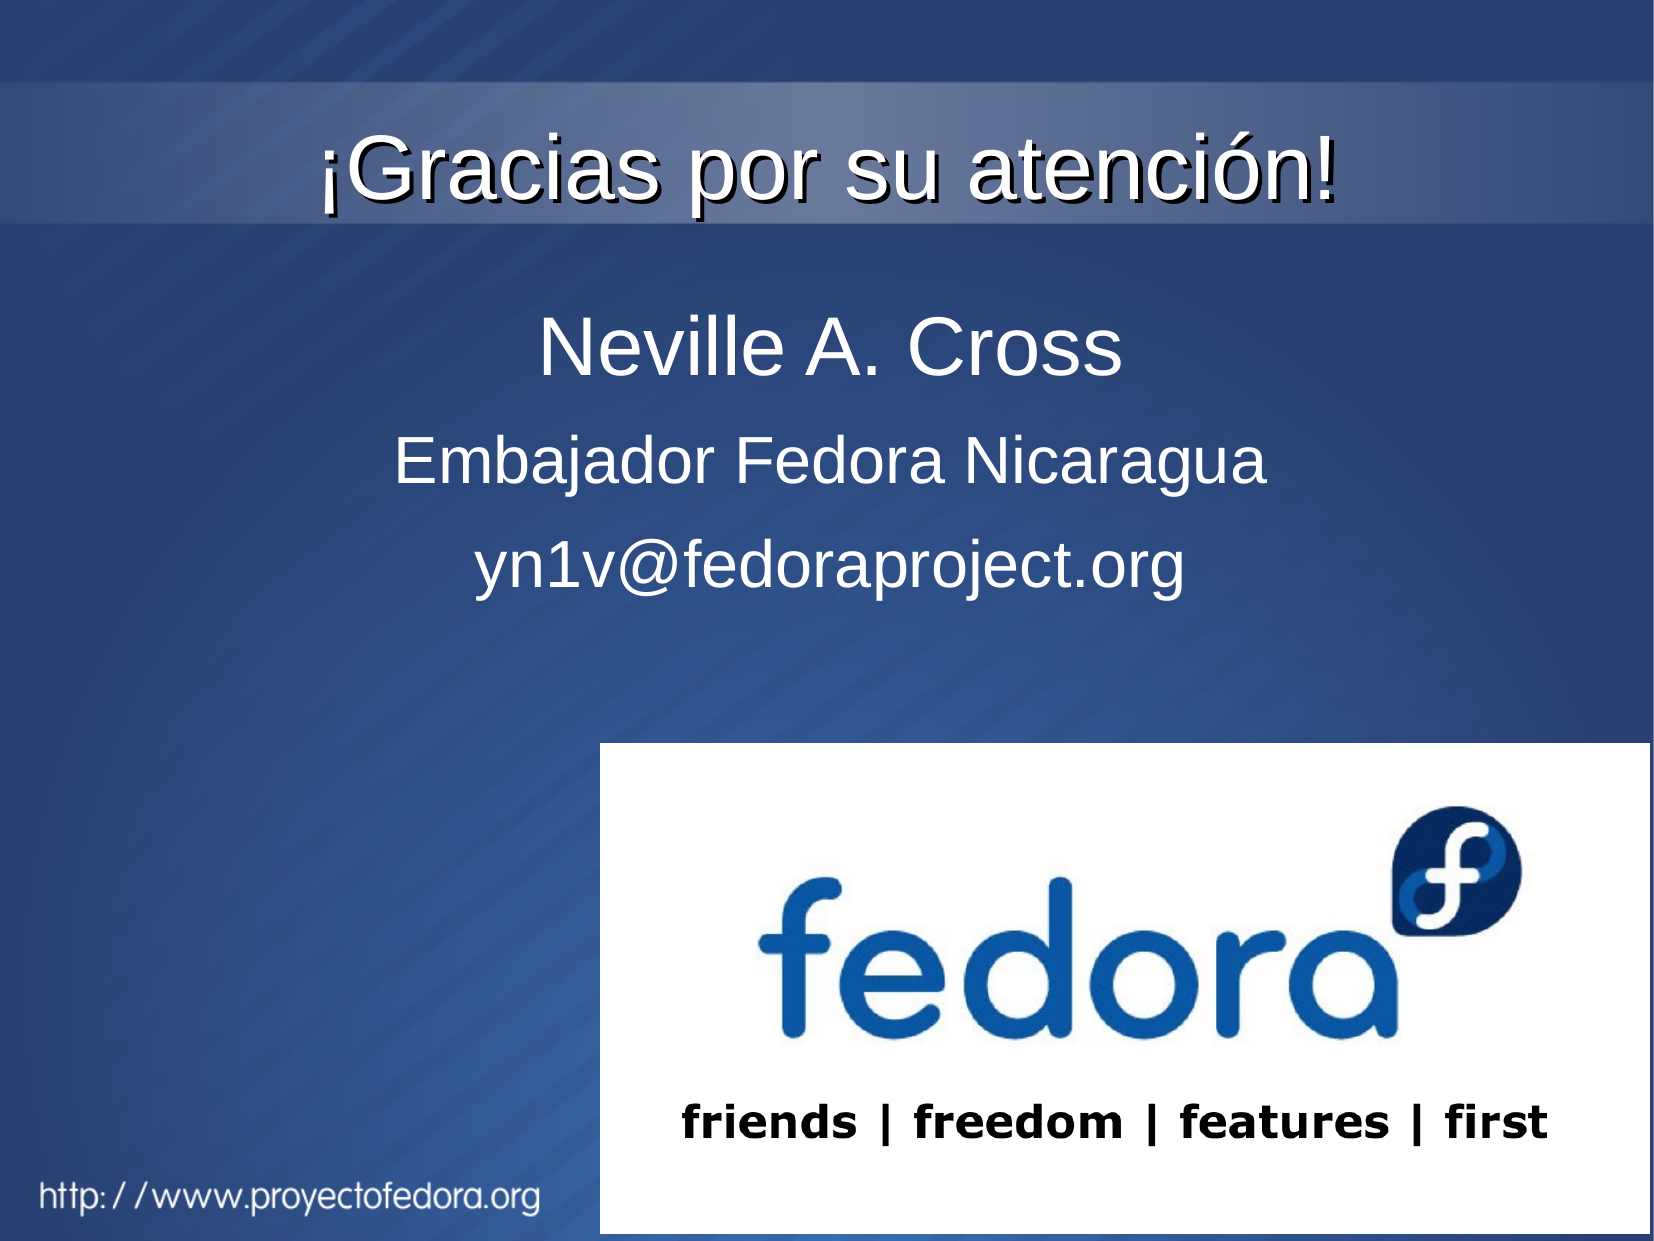

# ¡Gracias por su atención!
Neville A. Cross
Embajador Fedora Nicaragua
yn1v@fedoraproject.org